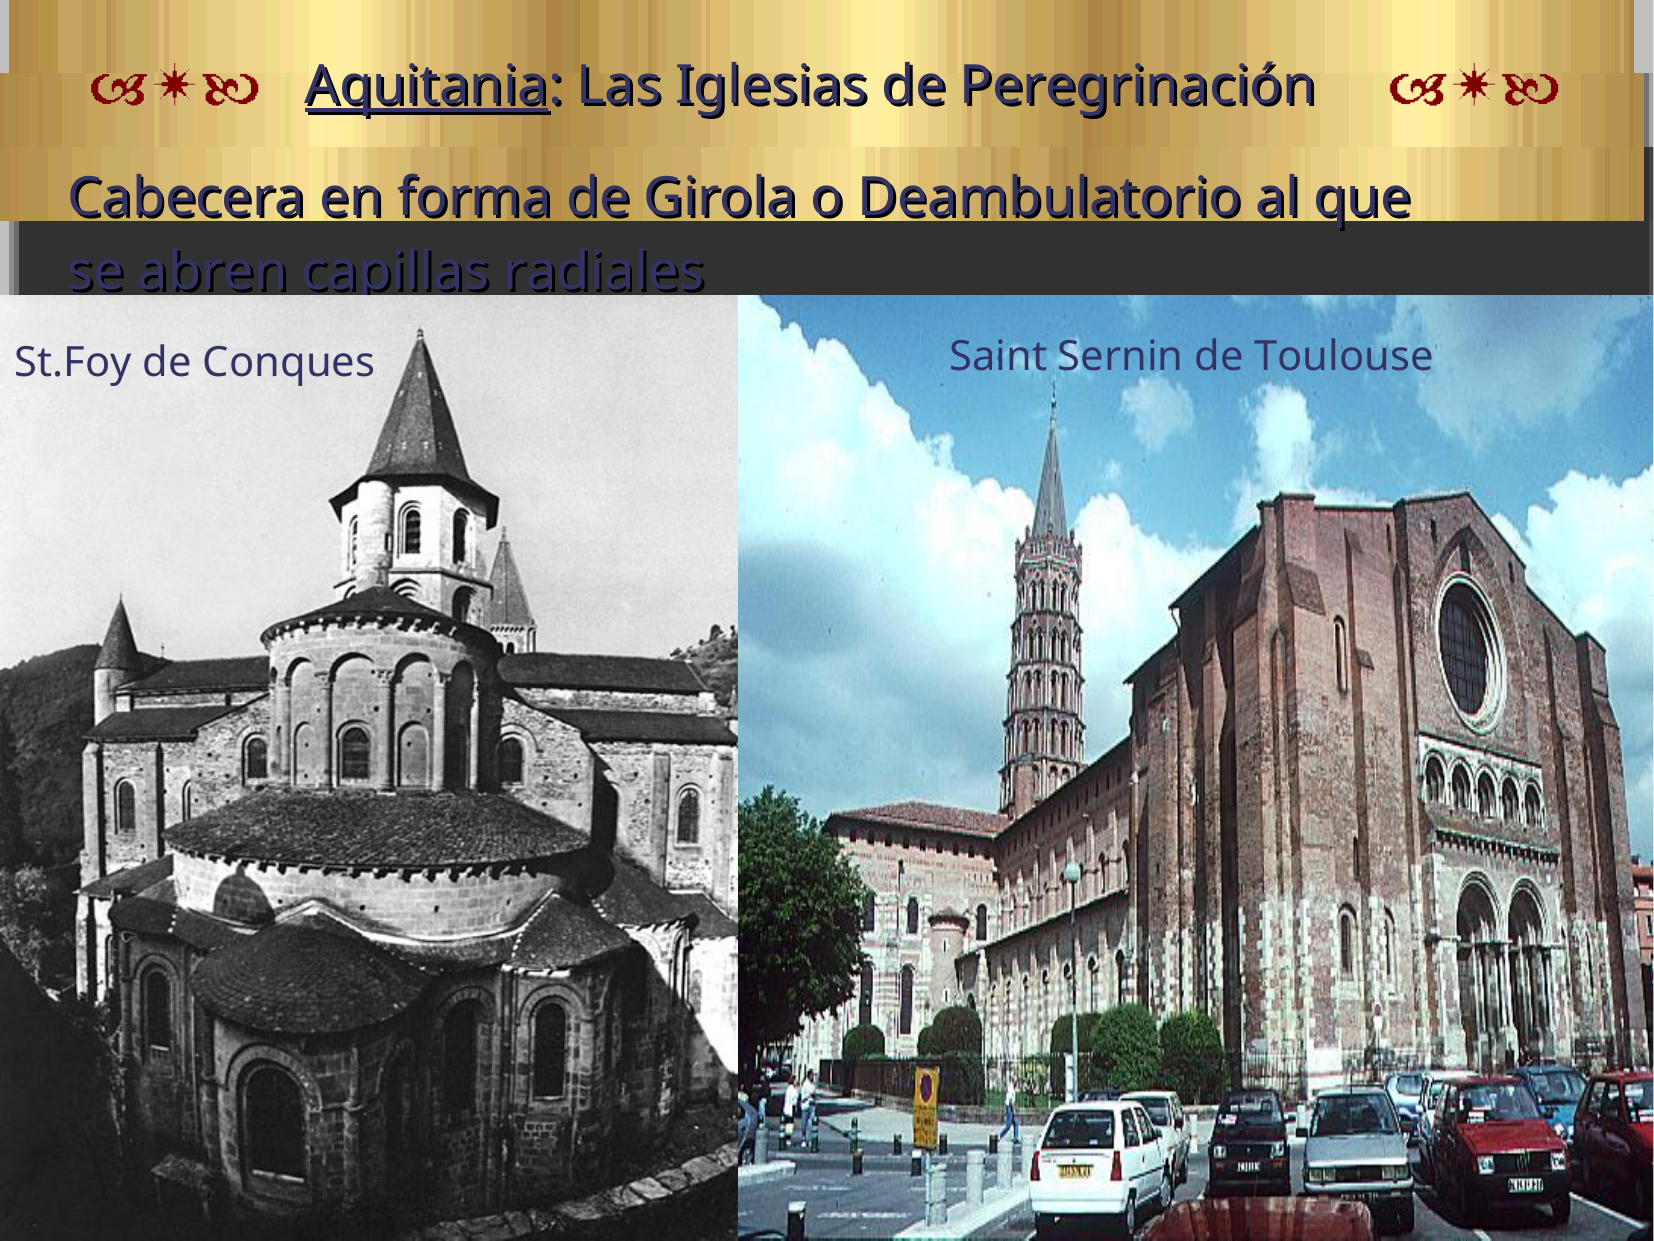

Aquitania: Las Iglesias de Peregrinación
Cabecera en forma de Girola o Deambulatorio al que
se abren capillas radiales
Saint Sernin de Toulouse
St.Foy de Conques